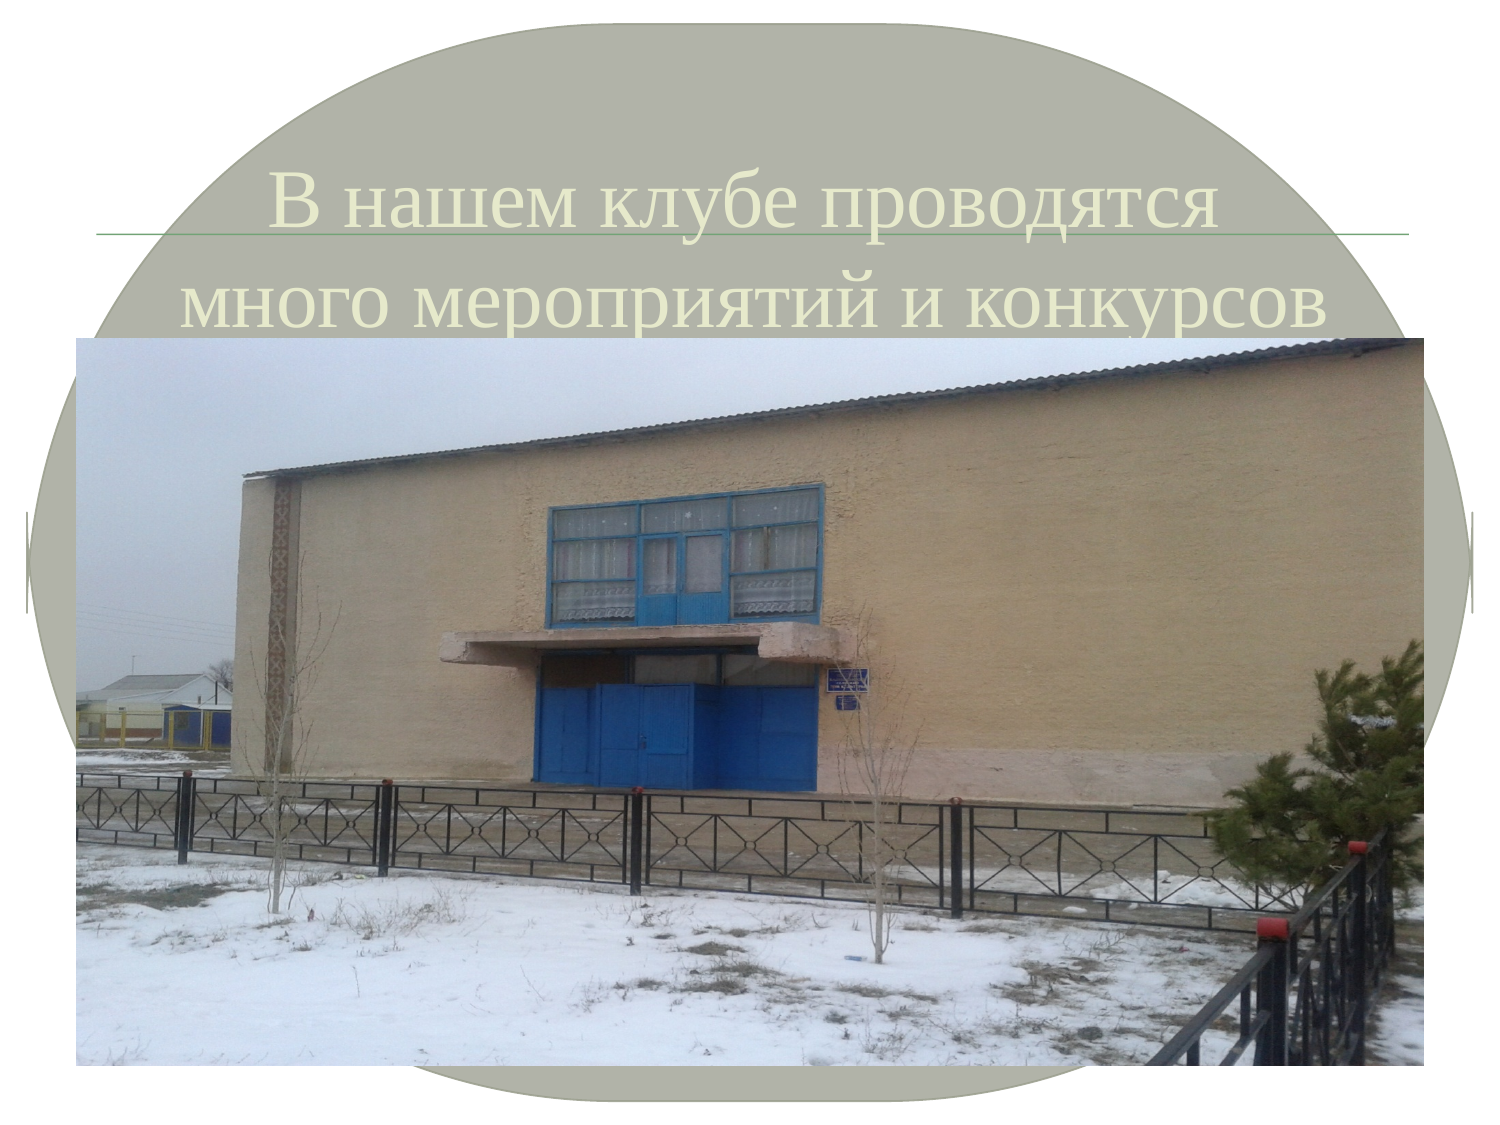

# В нашем клубе проводятся много мероприятий и конкурсов